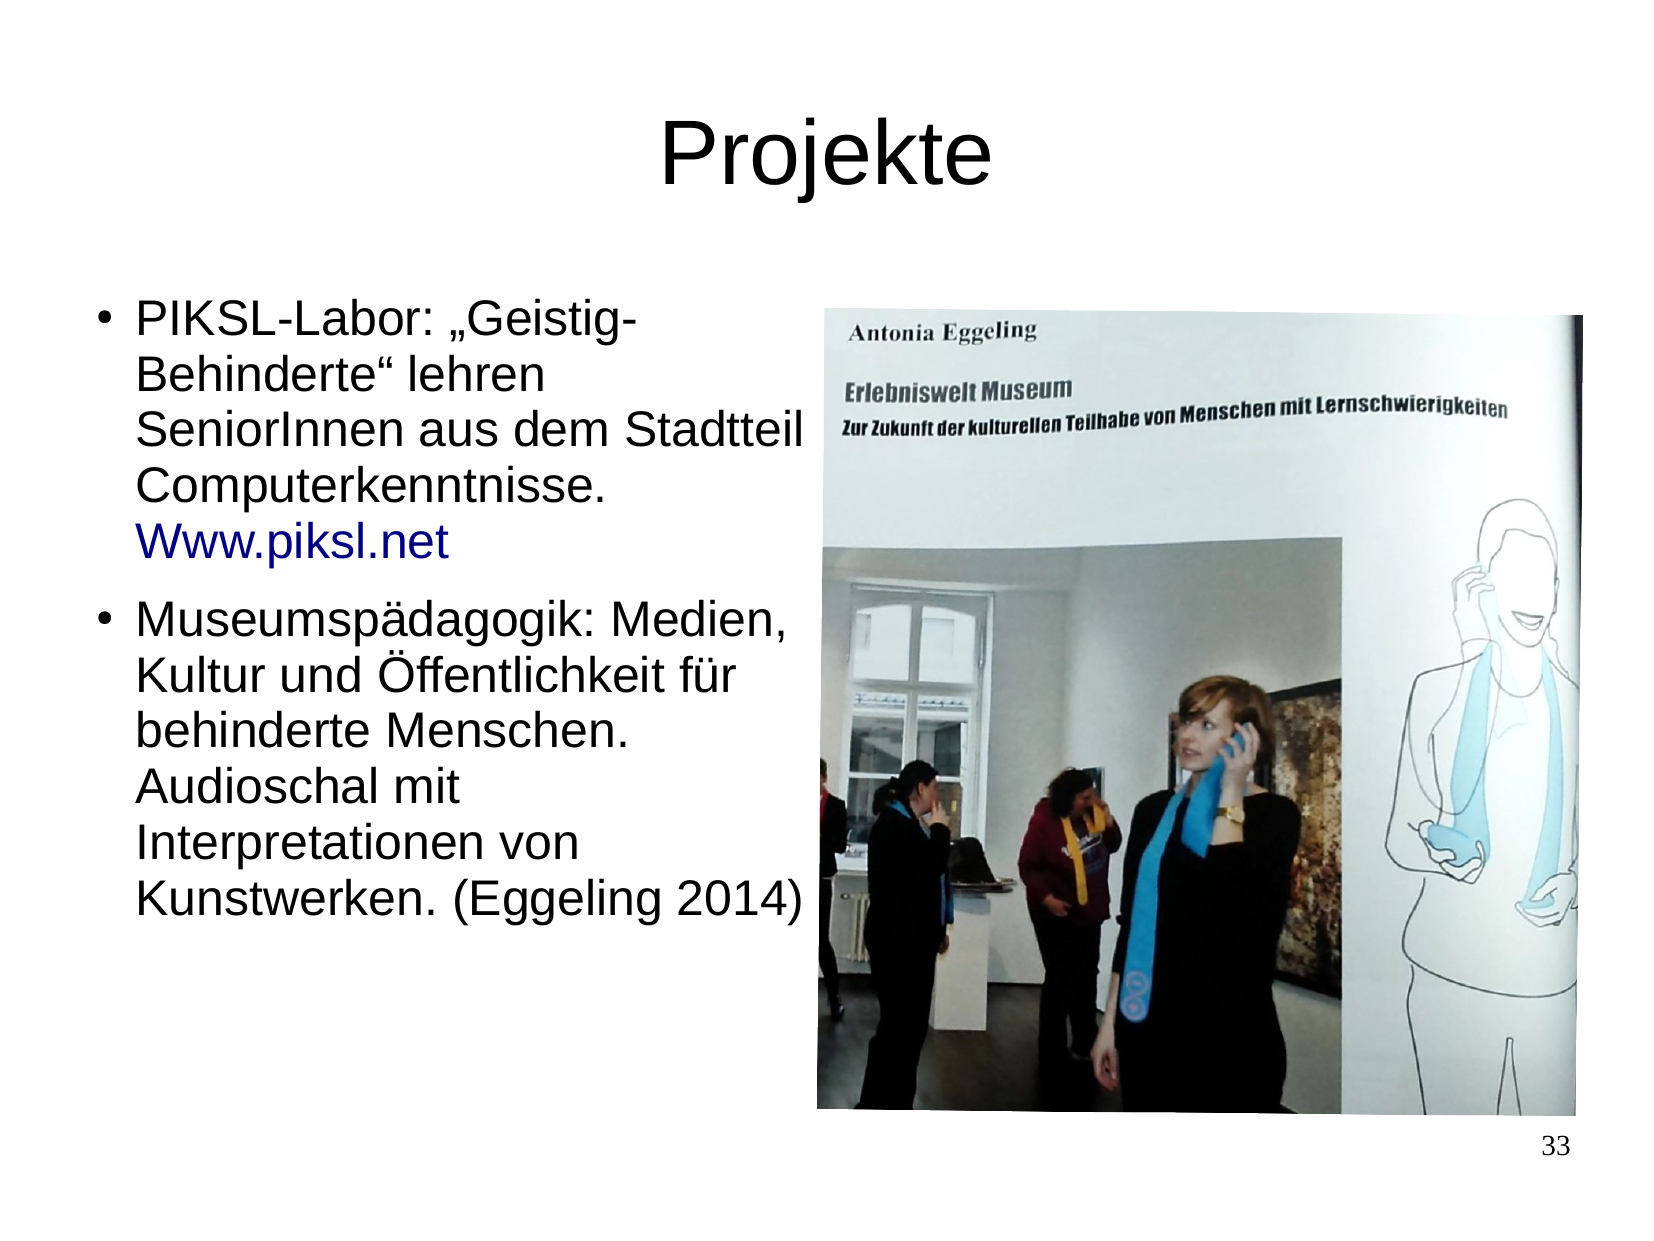

# Projekte
PIKSL-Labor: „Geistig-Behinderte“ lehren SeniorInnen aus dem Stadtteil Computerkenntnisse. Www.piksl.net
Museumspädagogik: Medien, Kultur und Öffentlichkeit für behinderte Menschen. Audioschal mit Interpretationen von Kunstwerken. (Eggeling 2014)
33